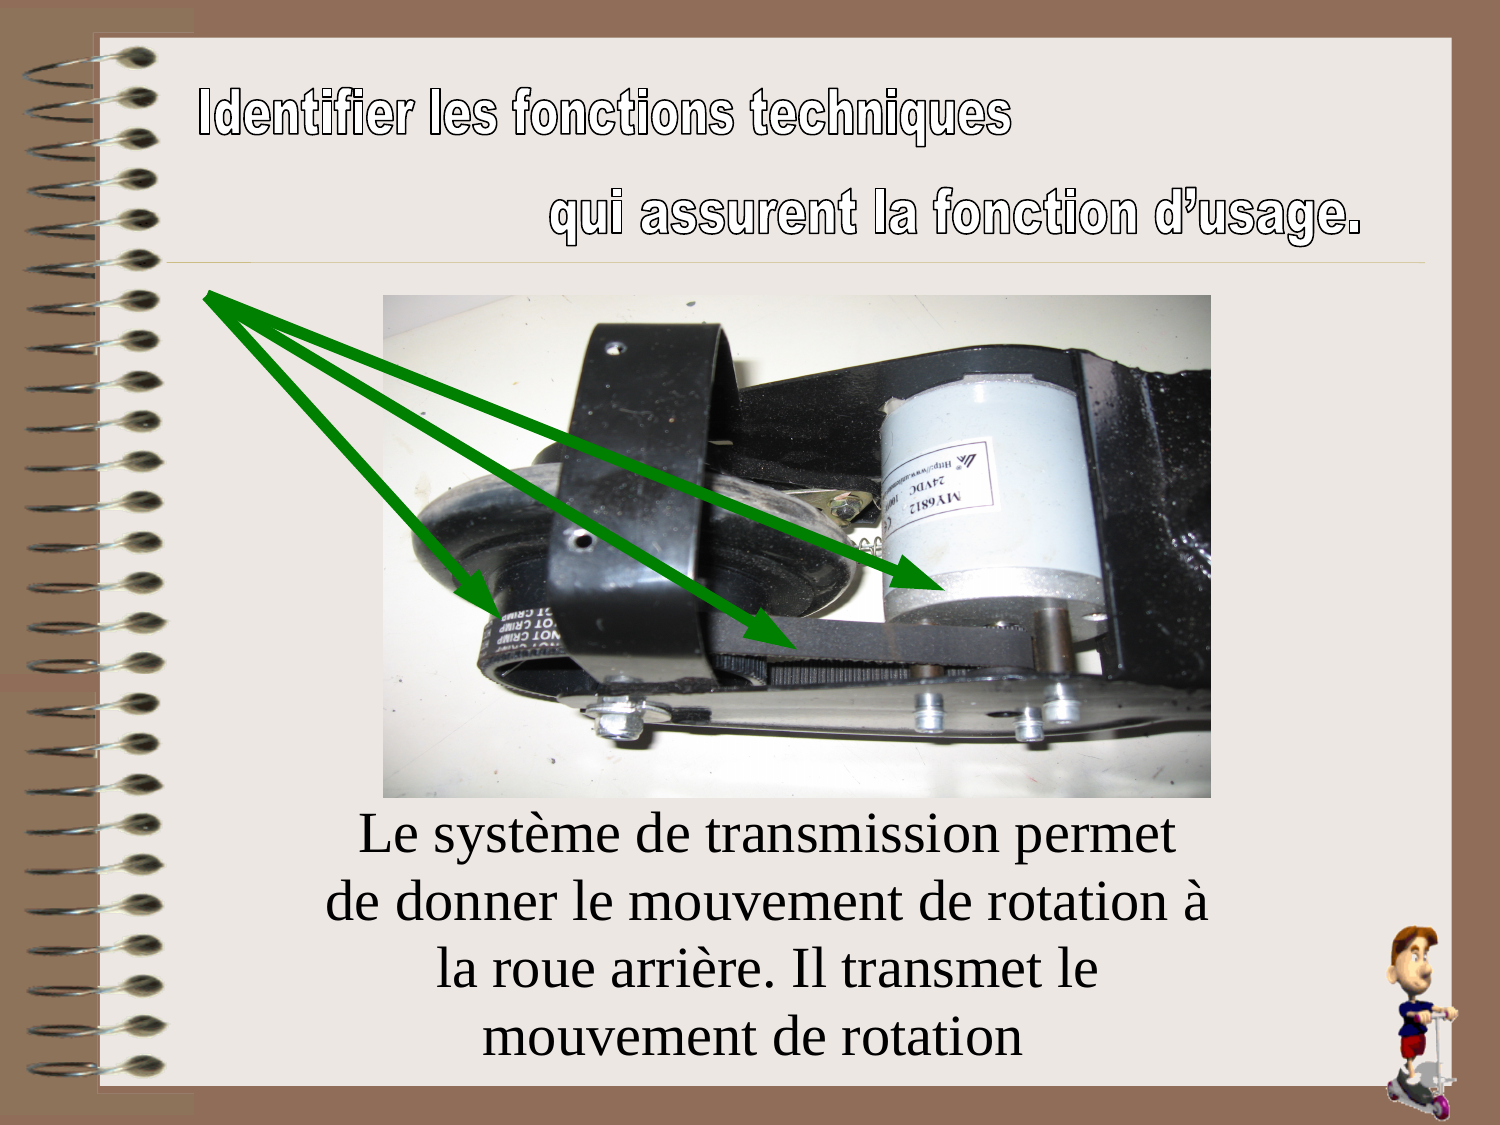

Le système de transmission permet de donner le mouvement de rotation à la roue arrière. Il transmet le mouvement de rotation